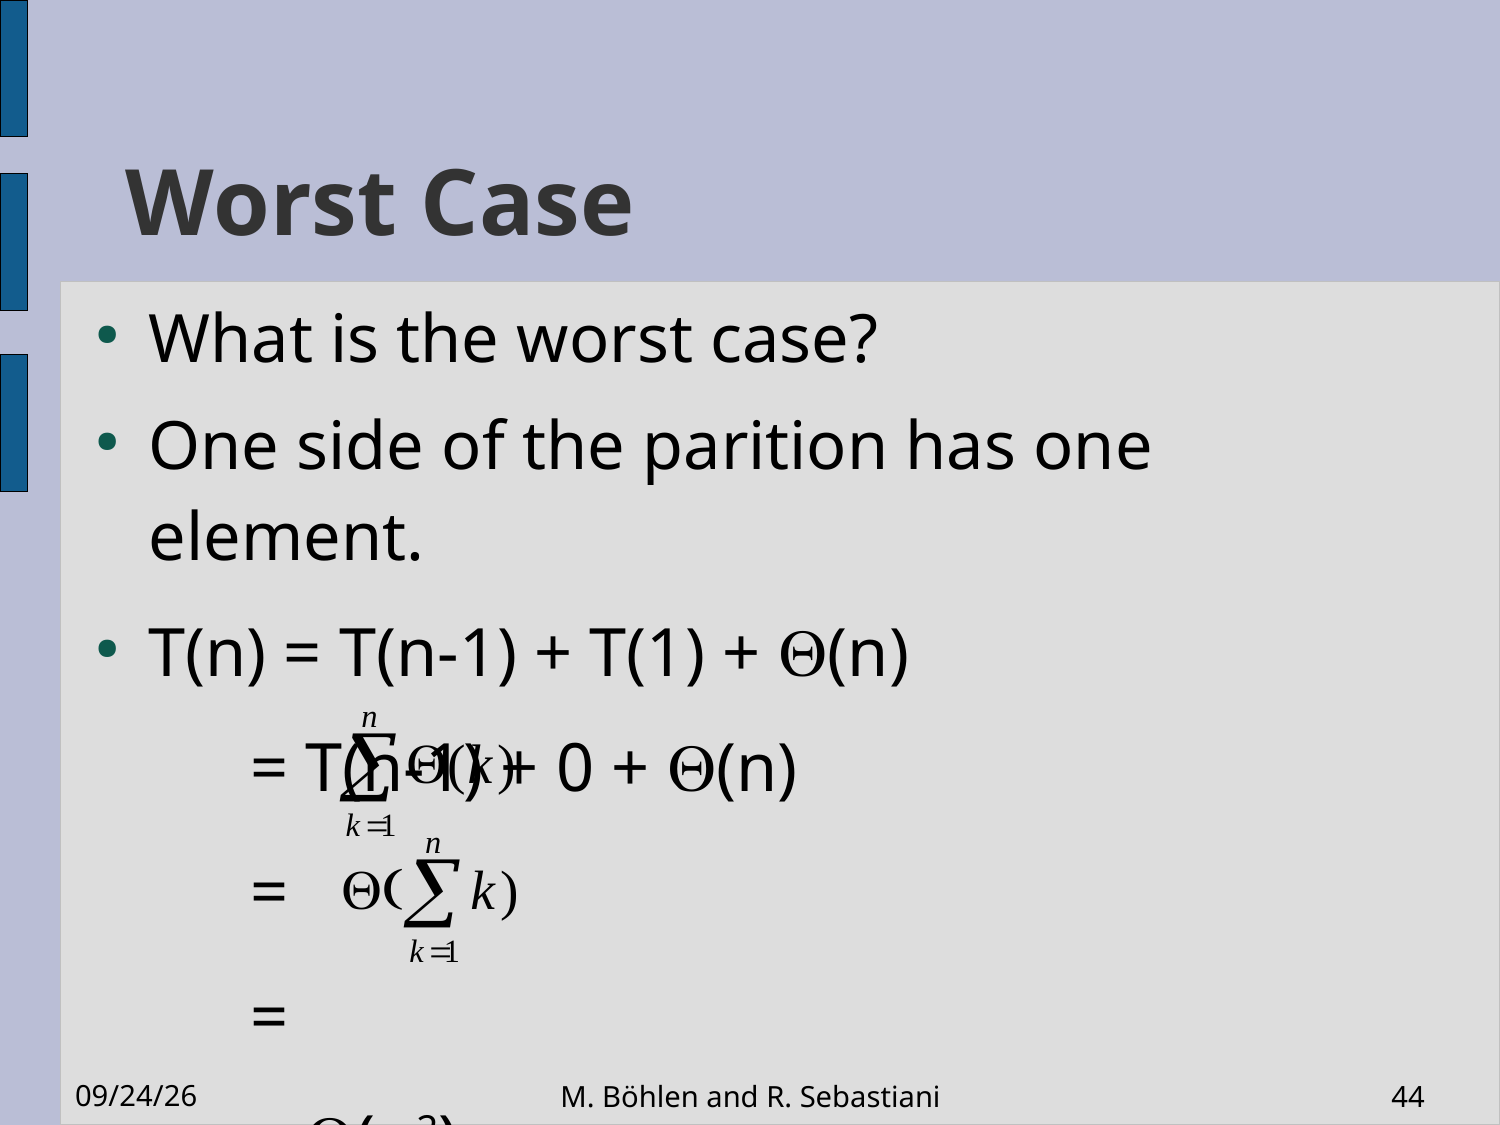

# Worst Case
What is the worst case?
One side of the parition has one element.
T(n) = T(n-1) + T(1) + (n)
 = T(n-1) + 0 + (n)
 =
 =
 = (n2)
M. Böhlen and R. Sebastiani
44